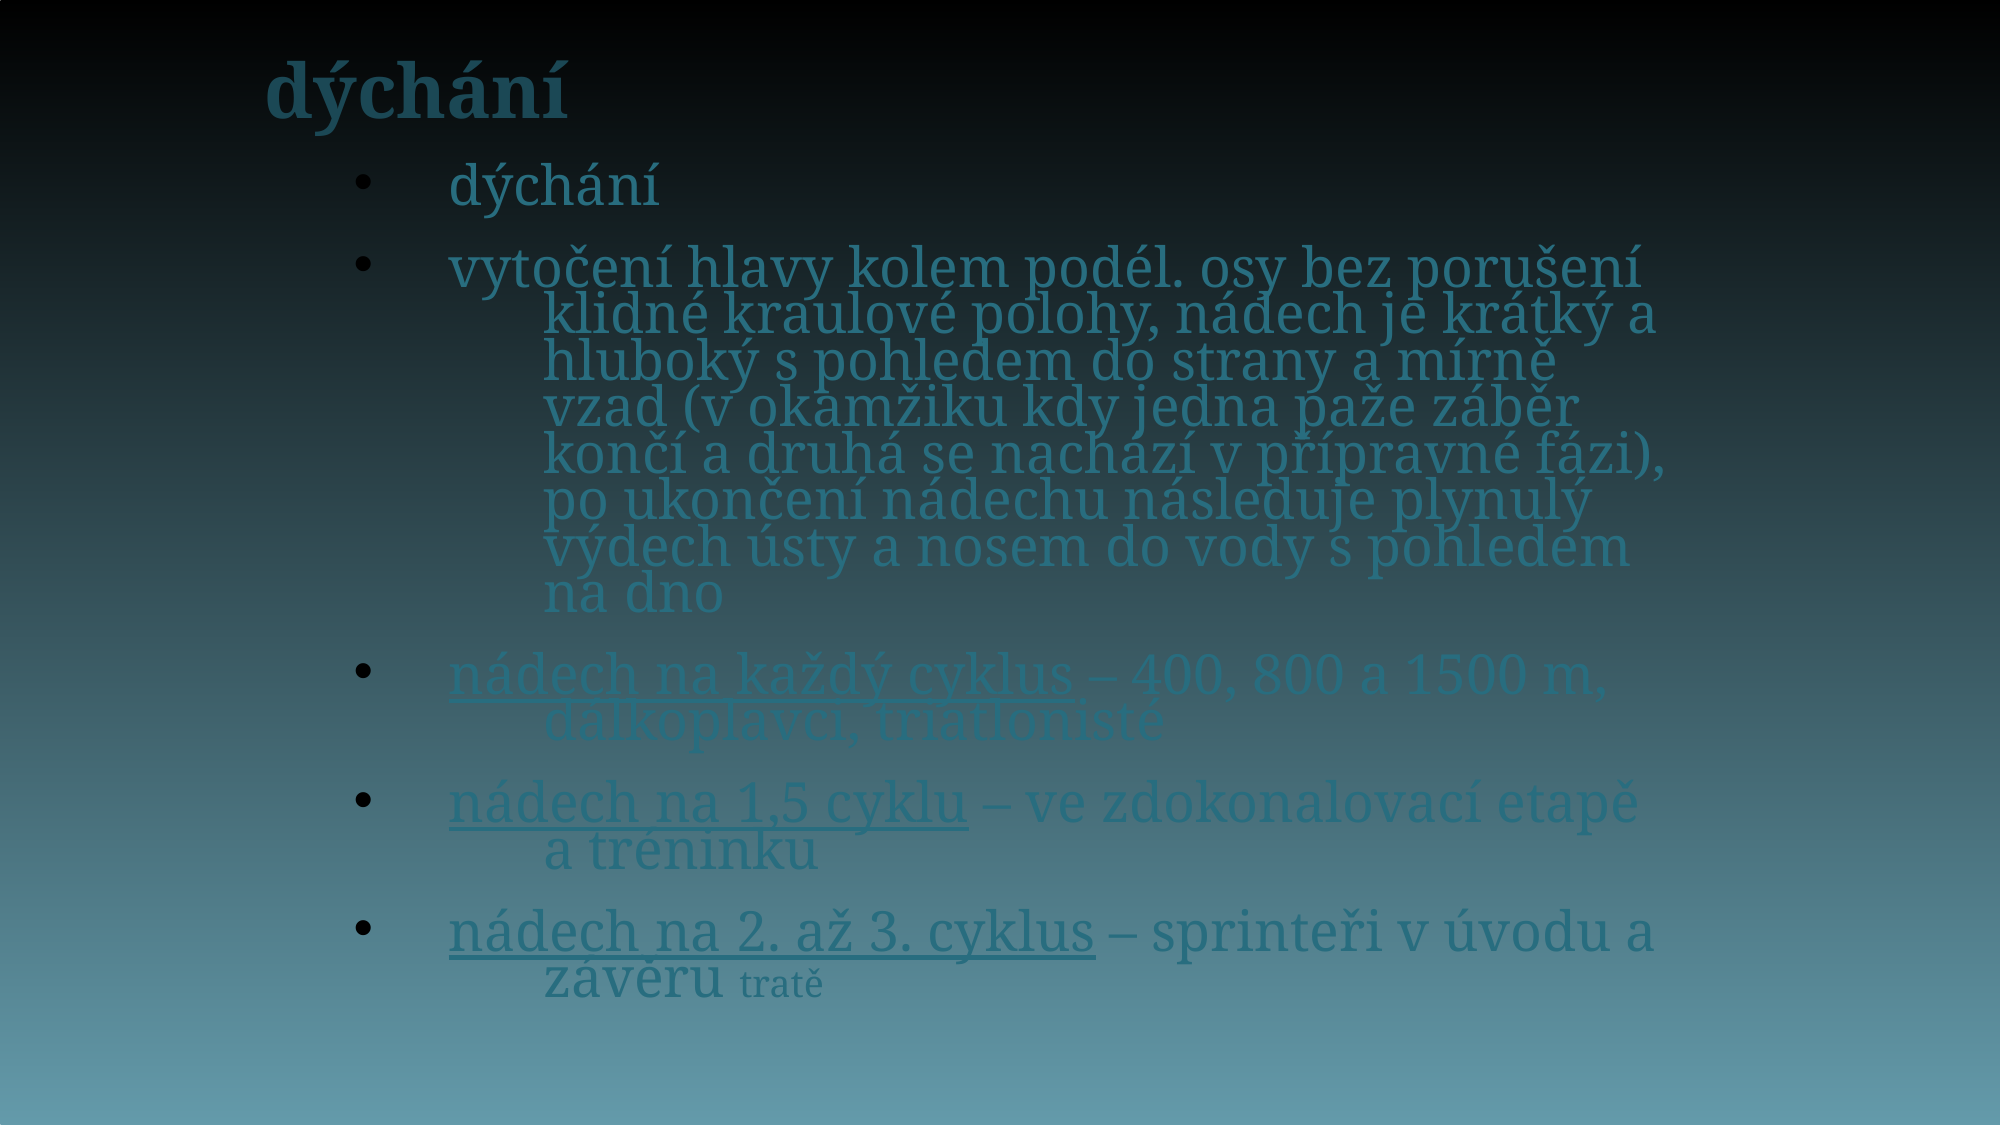

# dýchání
dýchání
vytočení hlavy kolem podél. osy bez porušení klidné kraulové polohy, nádech je krátký a hluboký s pohledem do strany a mírně vzad (v okamžiku kdy jedna paže záběr končí a druhá se nachází v přípravné fázi), po ukončení nádechu následuje plynulý výdech ústy a nosem do vody s pohledem na dno
nádech na každý cyklus – 400, 800 a 1500 m, dálkoplavci, triatlonisté
nádech na 1,5 cyklu – ve zdokonalovací etapě a tréninku
nádech na 2. až 3. cyklus – sprinteři v úvodu a závěru tratě